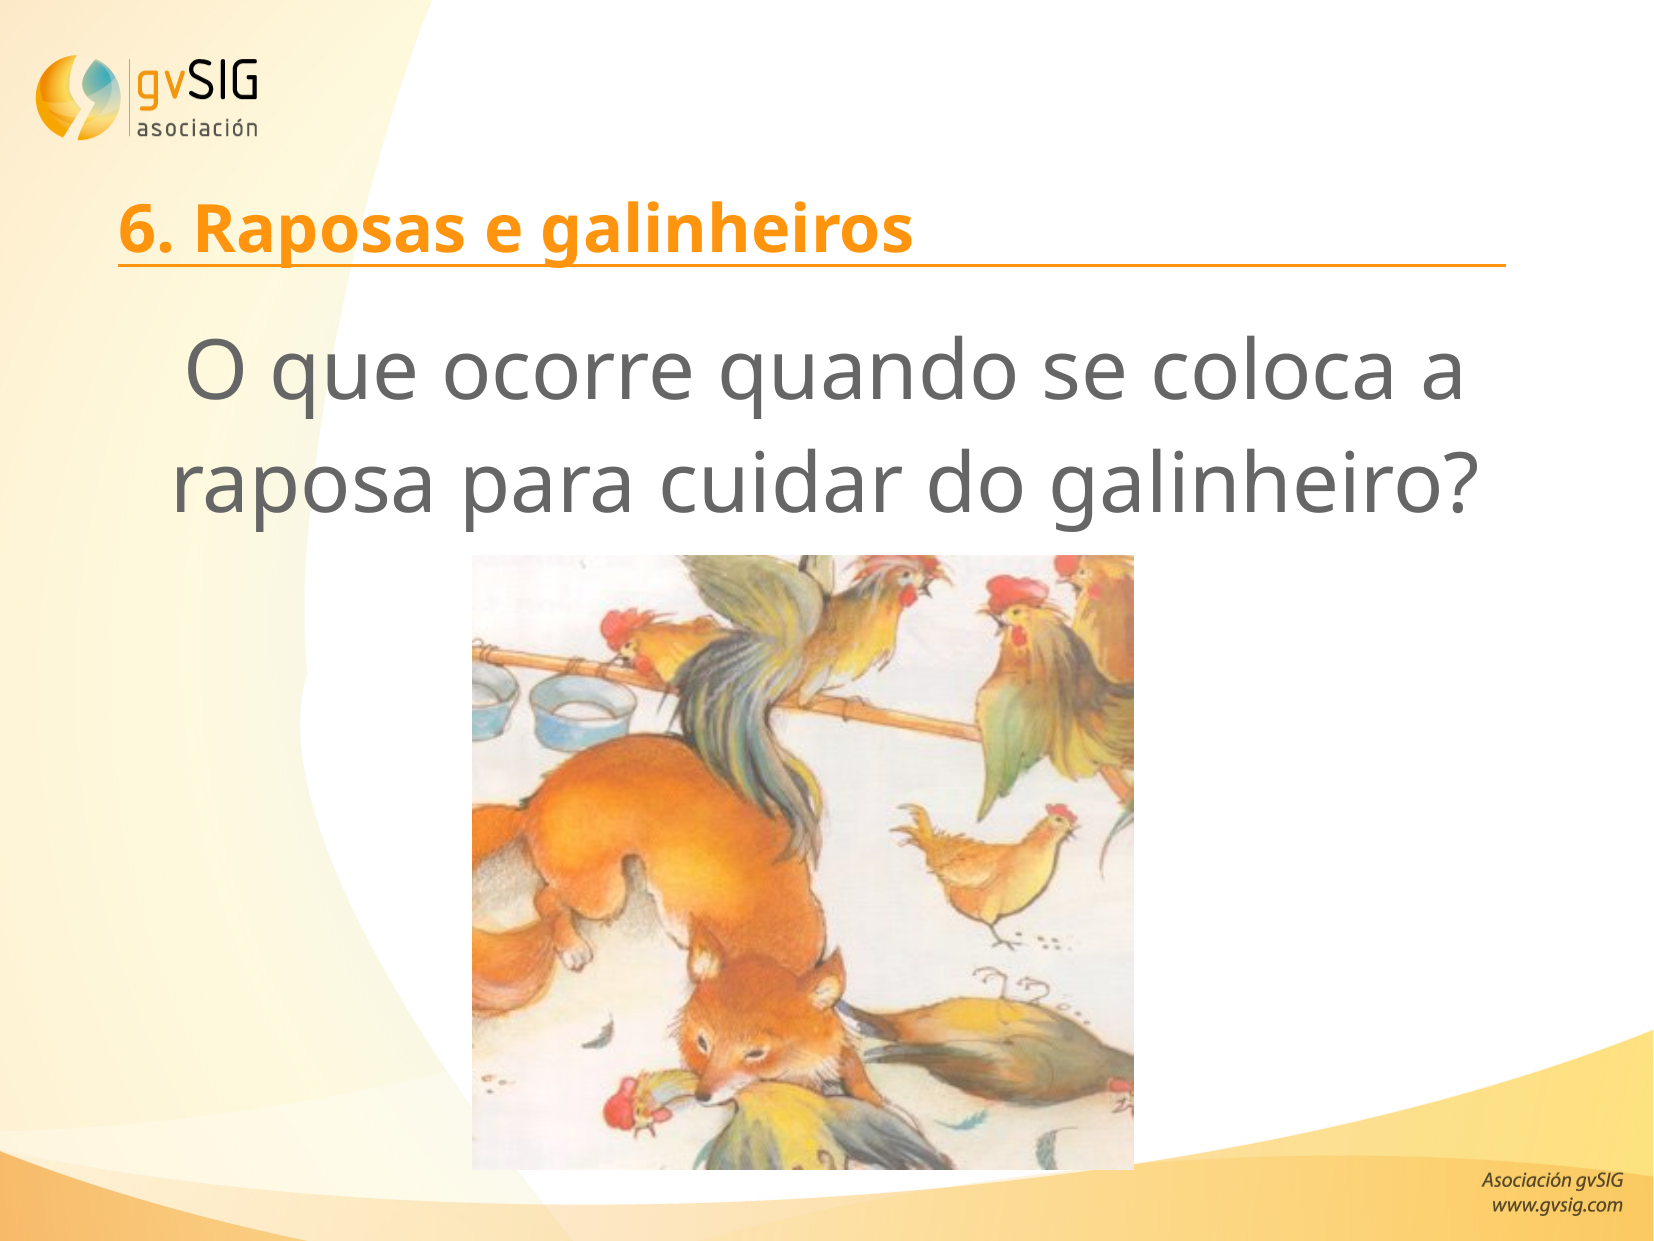

# 6. Raposas e galinheiros
O que ocorre quando se coloca a raposa para cuidar do galinheiro?